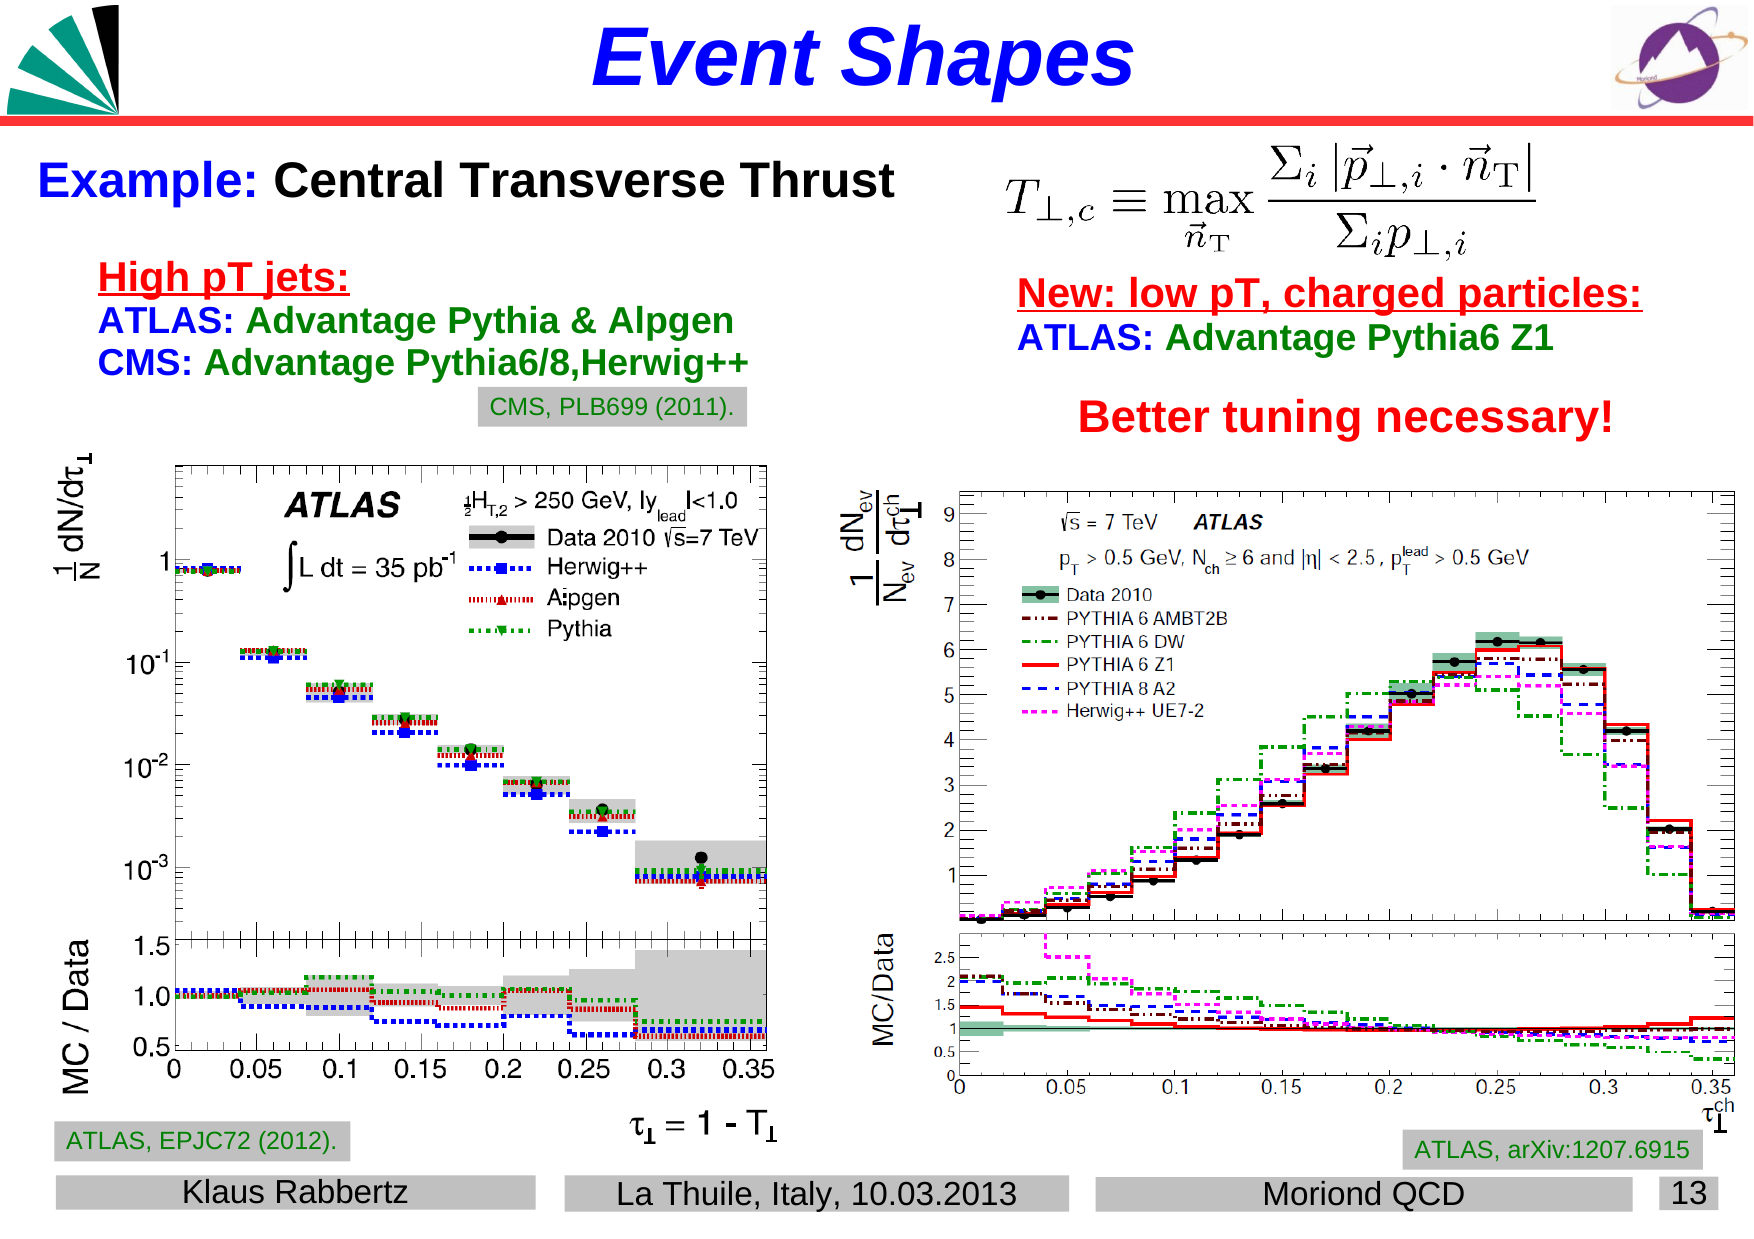

# Event Shapes
Example: Central Transverse Thrust
High pT jets:
ATLAS: Advantage Pythia & Alpgen
CMS: Advantage Pythia6/8,Herwig++
New: low pT, charged particles:
ATLAS: Advantage Pythia6 Z1
Better tuning necessary!
CMS, PLB699 (2011).
ATLAS, EPJC72 (2012).
ATLAS, arXiv:1207.6915
Similar as Event Shapes in e+e- and ep
 In praxis, need to restrict rapidity range: |η| < 1.3 → Transverse central thrust
 Less sensitive to JES & JER uncertainty
 No luminosity uncertainty
 Useful for MC tuning
 0 in LO dijet case